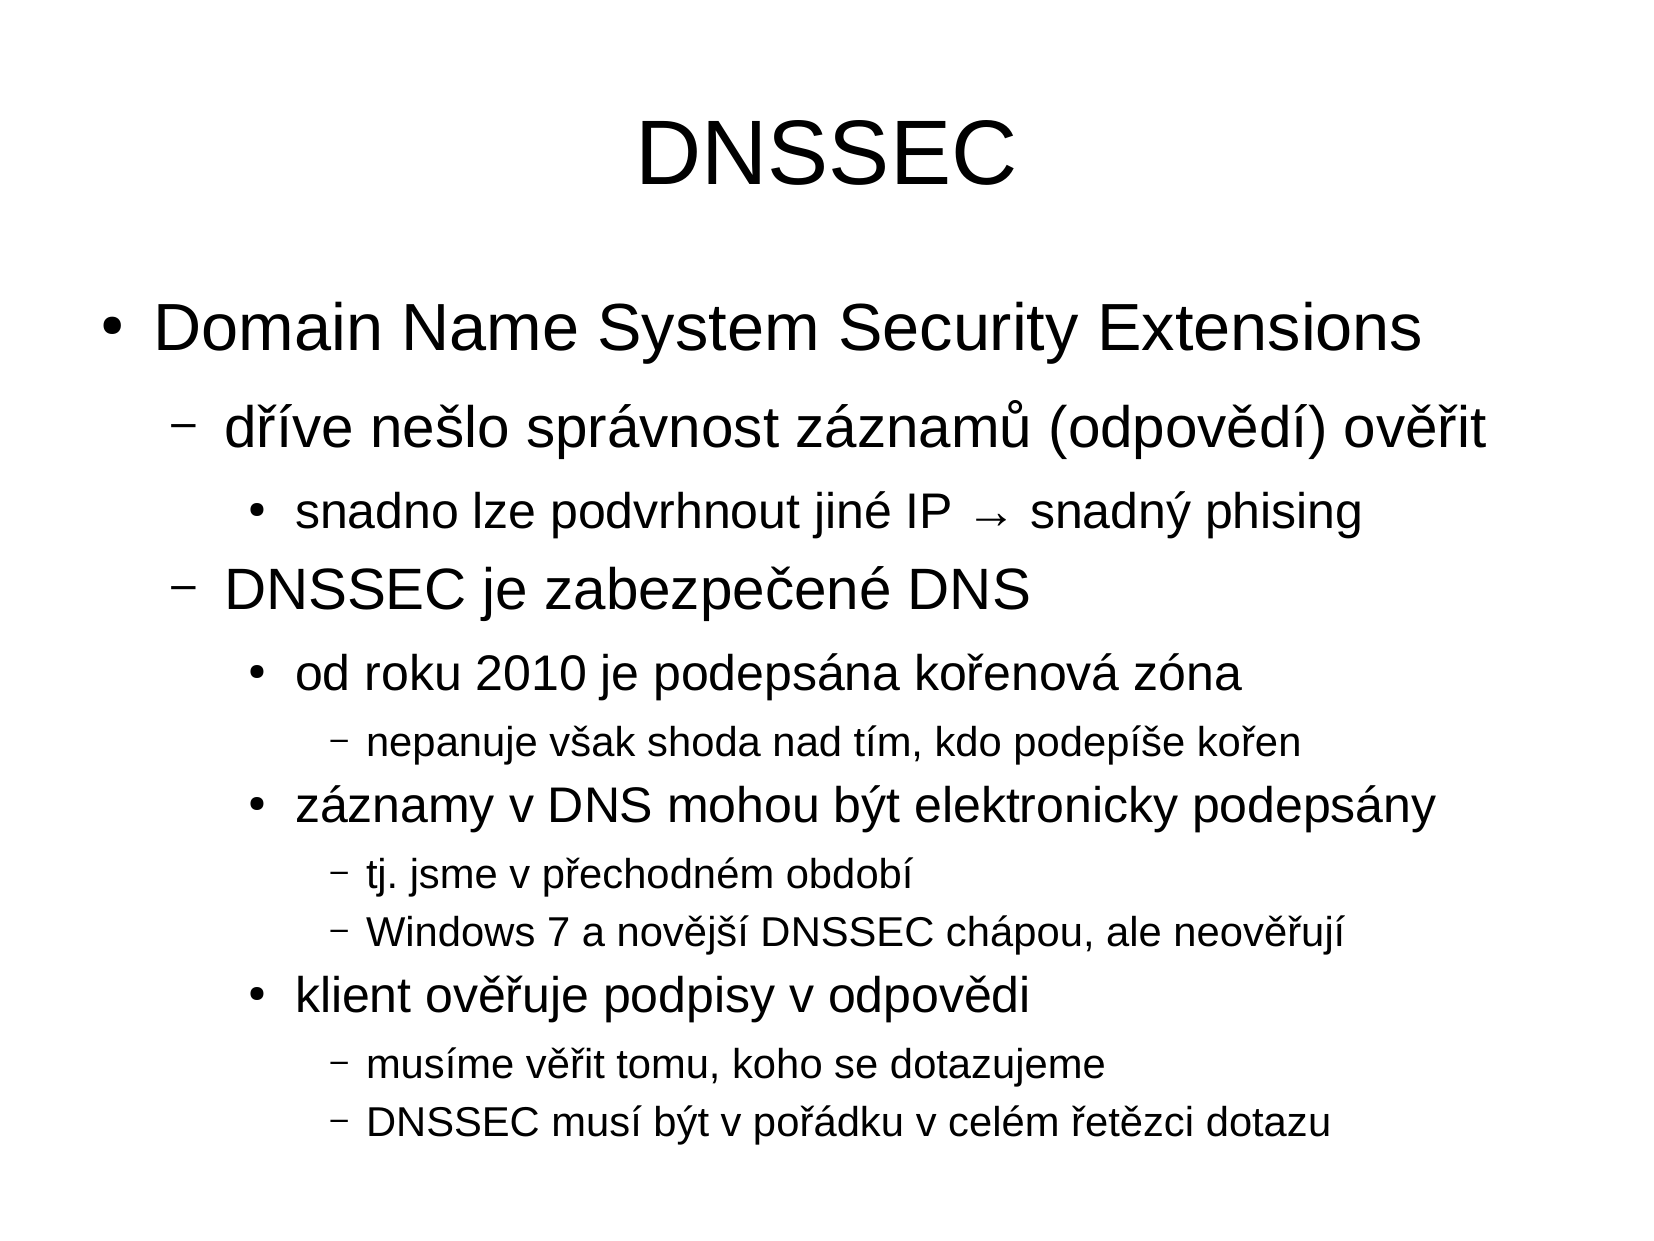

# DNSSEC
Domain Name System Security Extensions
dříve nešlo správnost záznamů (odpovědí) ověřit
snadno lze podvrhnout jiné IP → snadný phising
DNSSEC je zabezpečené DNS
od roku 2010 je podepsána kořenová zóna
nepanuje však shoda nad tím, kdo podepíše kořen
záznamy v DNS mohou být elektronicky podepsány
tj. jsme v přechodném období
Windows 7 a novější DNSSEC chápou, ale neověřují
klient ověřuje podpisy v odpovědi
musíme věřit tomu, koho se dotazujeme
DNSSEC musí být v pořádku v celém řetězci dotazu